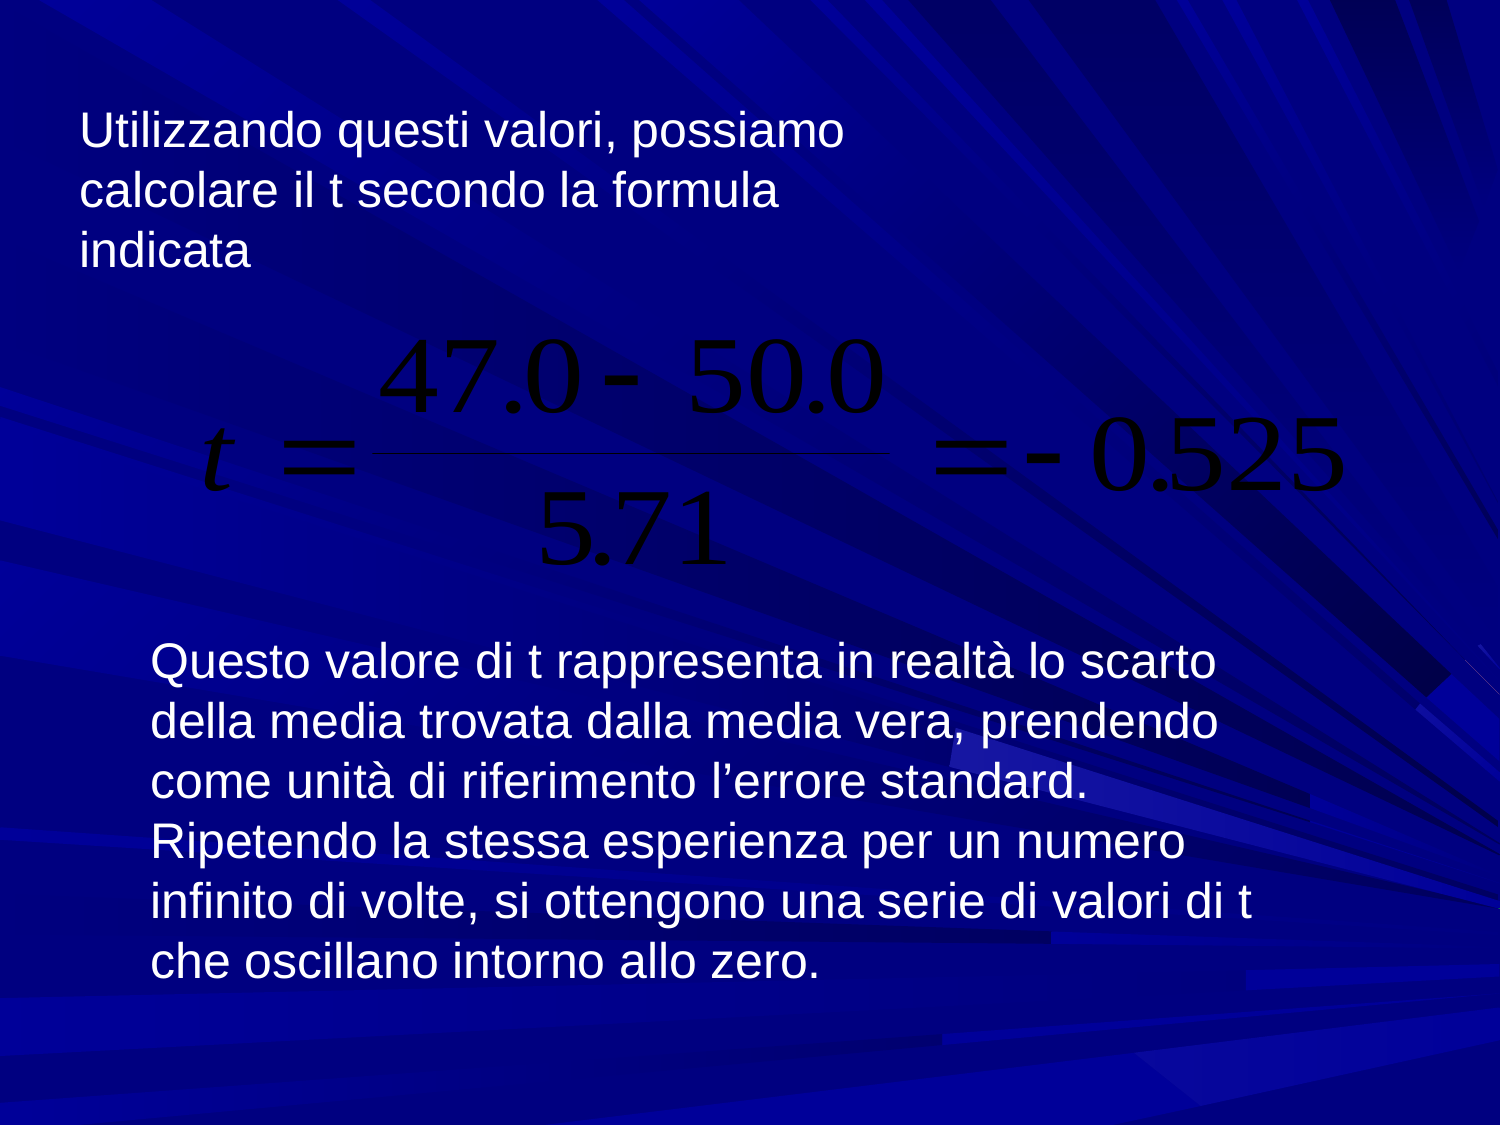

Utilizzando questi valori, possiamo calcolare il t secondo la formula indicata
Questo valore di t rappresenta in realtà lo scarto della media trovata dalla media vera, prendendo come unità di riferimento l’errore standard. Ripetendo la stessa esperienza per un numero infinito di volte, si ottengono una serie di valori di t che oscillano intorno allo zero.